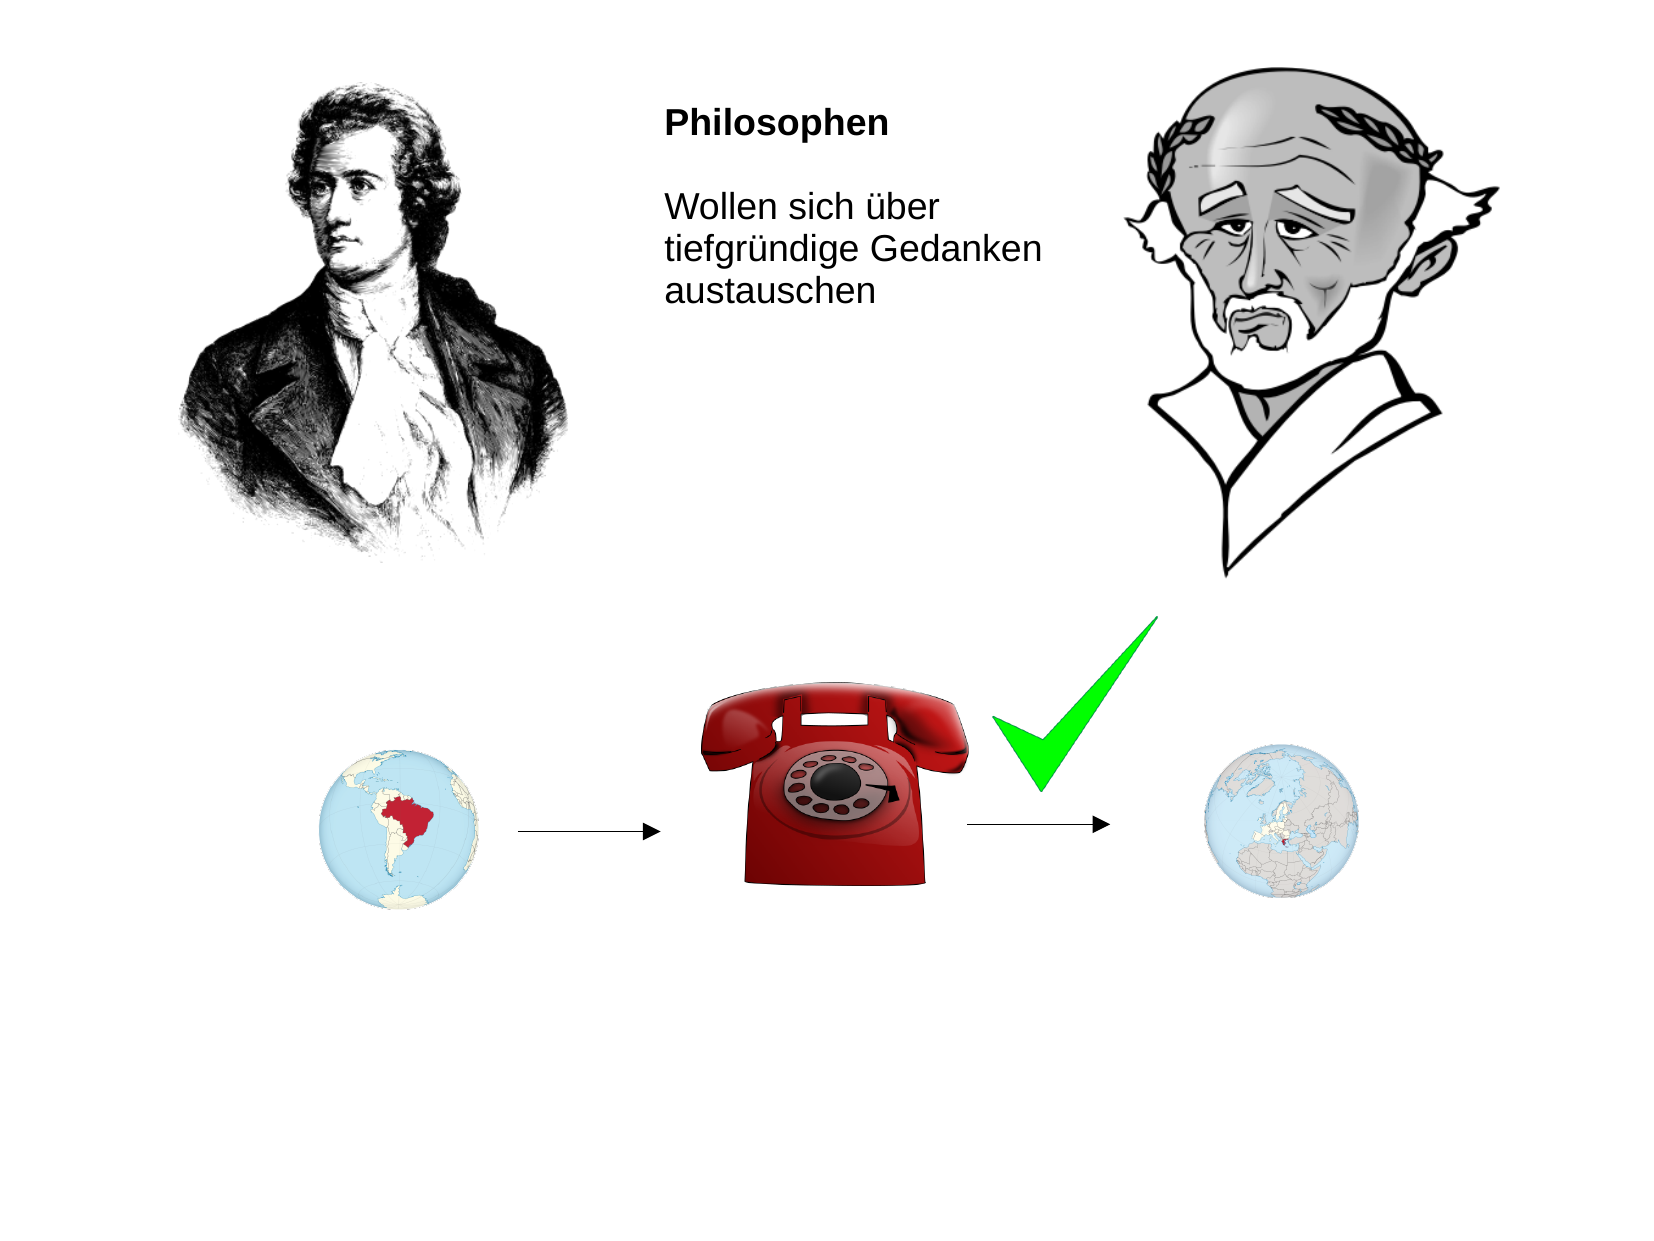

Philosophen
Wollen sich über tiefgründige Gedanken austauschen